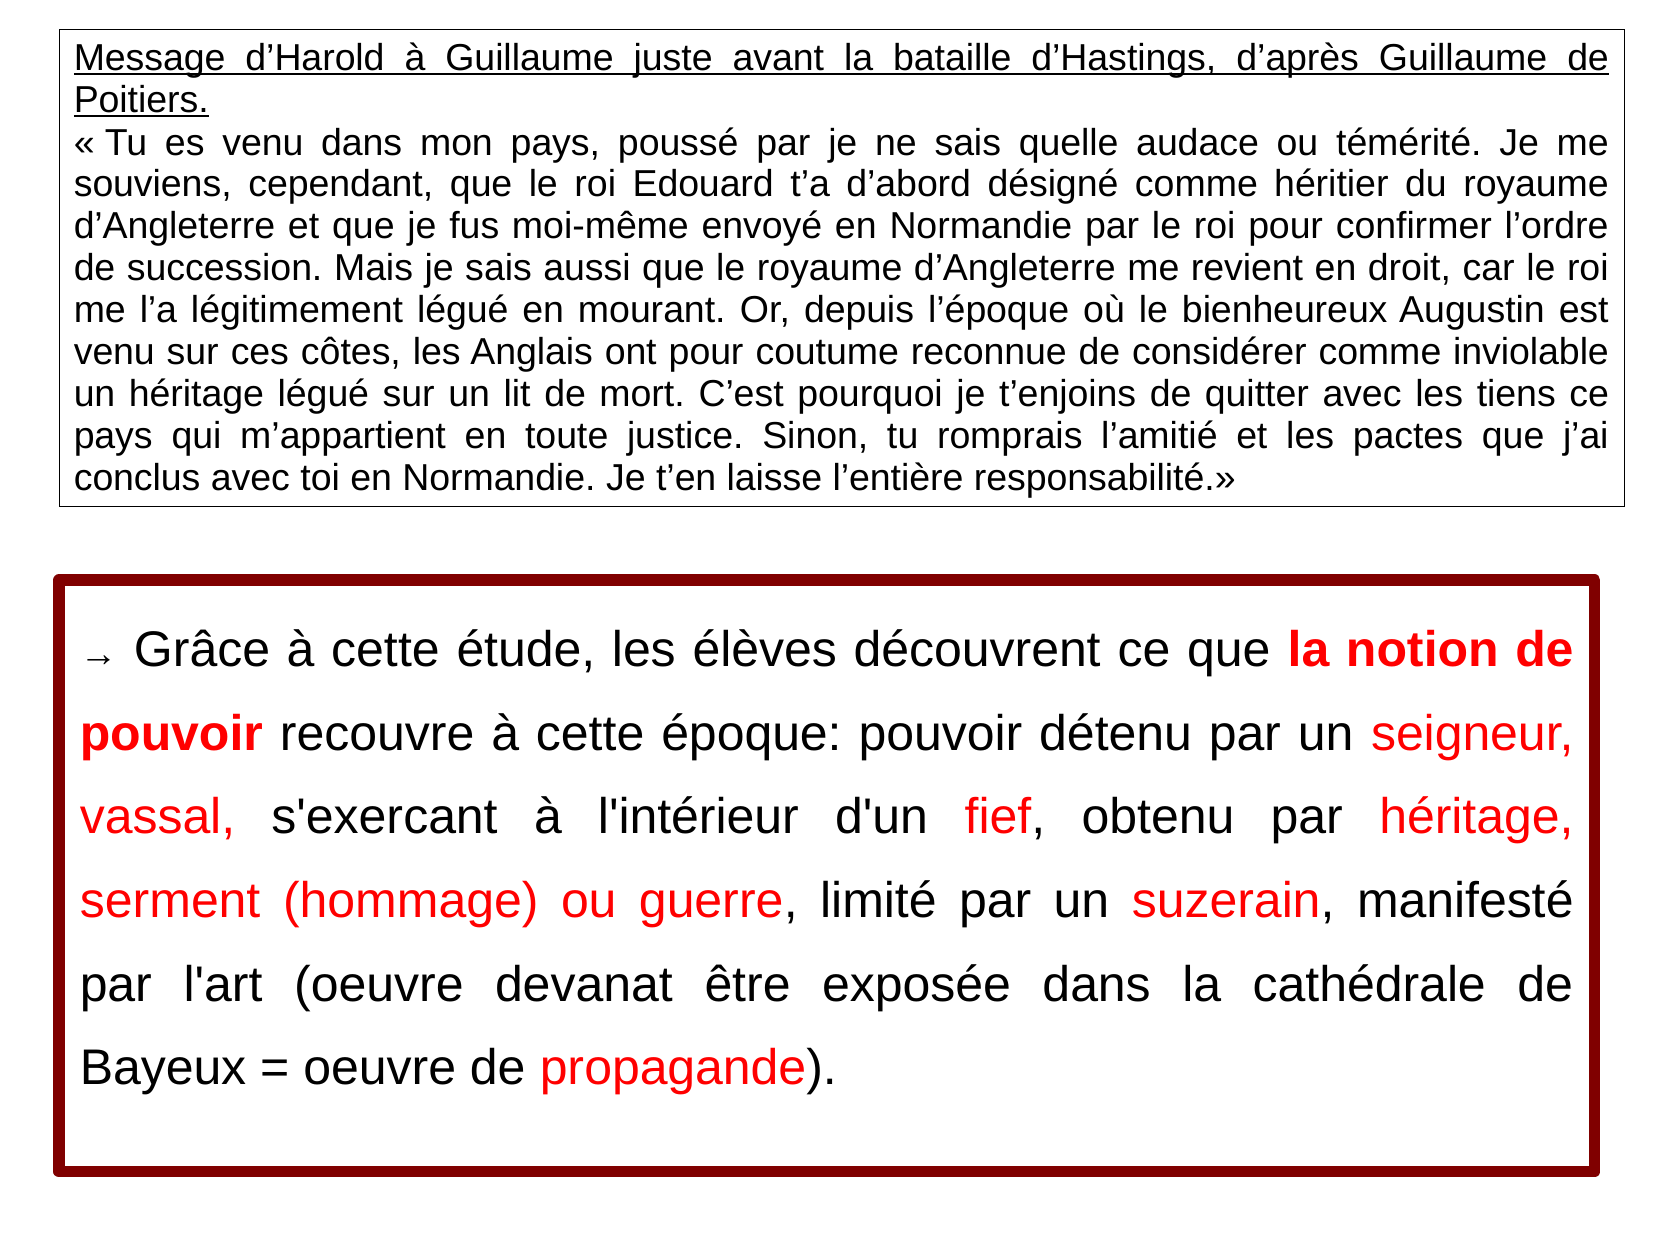

Message d’Harold à Guillaume juste avant la bataille d’Hastings, d’après Guillaume de Poitiers.
« Tu es venu dans mon pays, poussé par je ne sais quelle audace ou témérité. Je me souviens, cependant, que le roi Edouard t’a d’abord désigné comme héritier du royaume d’Angleterre et que je fus moi-même envoyé en Normandie par le roi pour confirmer l’ordre de succession. Mais je sais aussi que le royaume d’Angleterre me revient en droit, car le roi me l’a légitimement légué en mourant. Or, depuis l’époque où le bienheureux Augustin est venu sur ces côtes, les Anglais ont pour coutume reconnue de considérer comme inviolable un héritage légué sur un lit de mort. C’est pourquoi je t’enjoins de quitter avec les tiens ce pays qui m’appartient en toute justice. Sinon, tu romprais l’amitié et les pactes que j’ai conclus avec toi en Normandie. Je t’en laisse l’entière responsabilité.»
→ Grâce à cette étude, les élèves découvrent ce que la notion de pouvoir recouvre à cette époque: pouvoir détenu par un seigneur, vassal, s'exercant à l'intérieur d'un fief, obtenu par héritage, serment (hommage) ou guerre, limité par un suzerain, manifesté par l'art (oeuvre devanat être exposée dans la cathédrale de Bayeux = oeuvre de propagande).